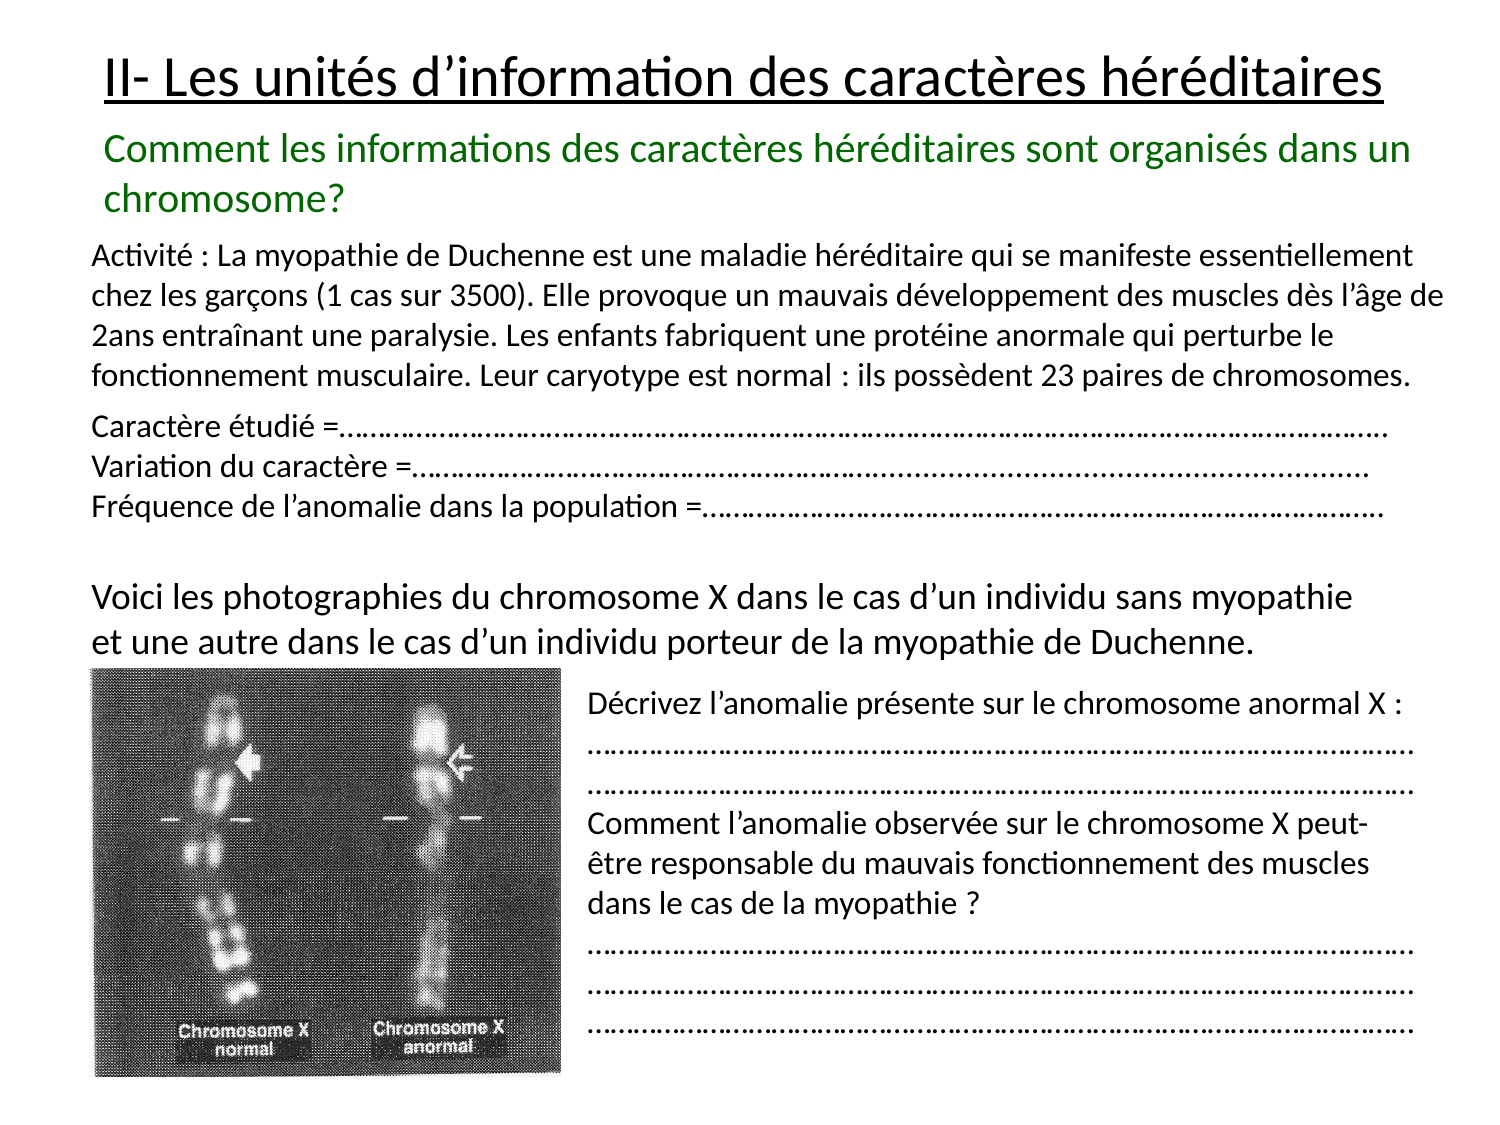

II- Les unités d’information des caractères héréditaires
Comment les informations des caractères héréditaires sont organisés dans un chromosome?
Activité : La myopathie de Duchenne est une maladie héréditaire qui se manifeste essentiellement chez les garçons (1 cas sur 3500). Elle provoque un mauvais développement des muscles dès l’âge de 2ans entraînant une paralysie. Les enfants fabriquent une protéine anormale qui perturbe le fonctionnement musculaire. Leur caryotype est normal : ils possèdent 23 paires de chromosomes.
Caractère étudié =………………………………………………………………………………………………………………………..
Variation du caractère =……………………………………………………...........................................................
Fréquence de l’anomalie dans la population =……………………………………………………………………………..
Voici les photographies du chromosome X dans le cas d’un individu sans myopathie et une autre dans le cas d’un individu porteur de la myopathie de Duchenne.
Décrivez l’anomalie présente sur le chromosome anormal X :
………………………………………………………………………………………………………………………………………………………………………………………………
Comment l’anomalie observée sur le chromosome X peut-être responsable du mauvais fonctionnement des muscles dans le cas de la myopathie ?
………………………………………………………………………………………………………………………………………………………………………………………………………………………………………………………………………………………………